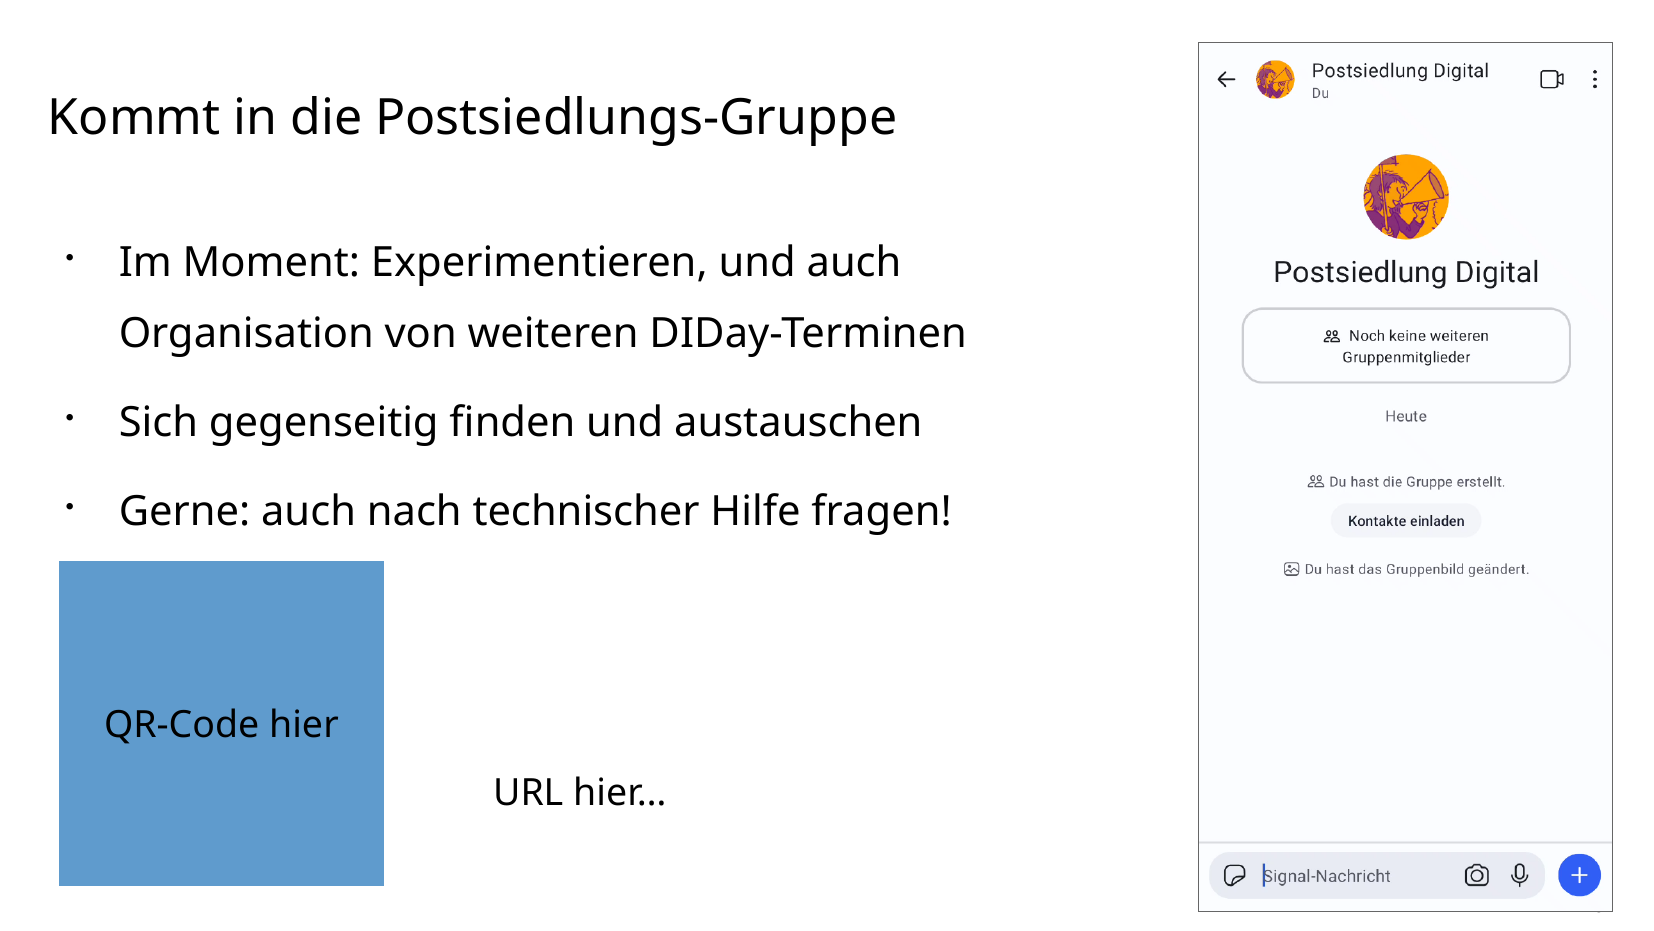

# Kommt in die Postsiedlungs-Gruppe
Im Moment: Experimentieren, und auch Organisation von weiteren DIDay-Terminen
Sich gegenseitig finden und austauschen
Gerne: auch nach technischer Hilfe fragen!
QR-Code hier
URL hier…
16